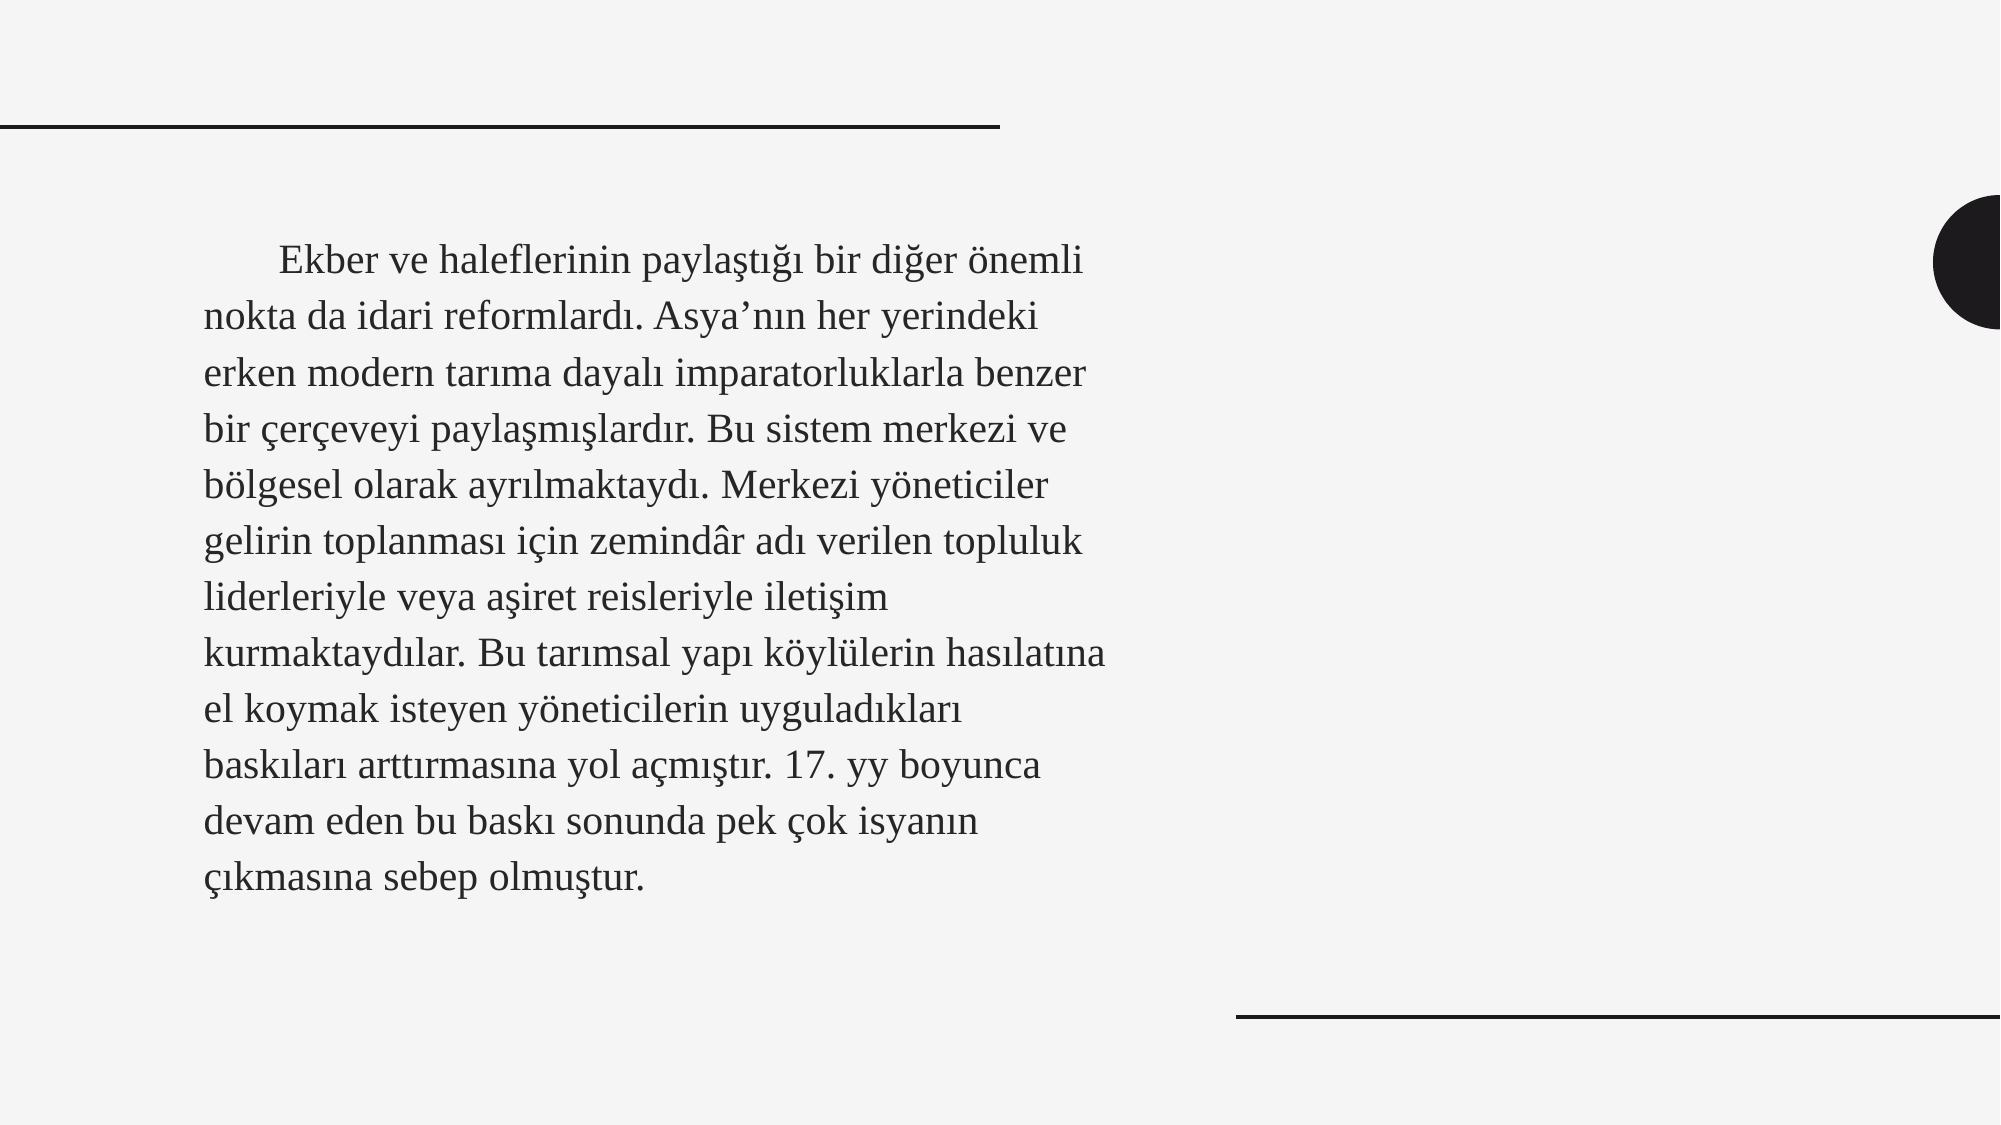

# Ekber ve haleflerinin paylaştığı bir diğer önemli nokta da idari reformlardı. Asya’nın her yerindeki erken modern tarıma dayalı imparatorluklarla benzer bir çerçeveyi paylaşmışlardır. Bu sistem merkezi ve bölgesel olarak ayrılmaktaydı. Merkezi yöneticiler gelirin toplanması için zemindâr adı verilen topluluk liderleriyle veya aşiret reisleriyle iletişim kurmaktaydılar. Bu tarımsal yapı köylülerin hasılatına el koymak isteyen yöneticilerin uyguladıkları baskıları arttırmasına yol açmıştır. 17. yy boyunca devam eden bu baskı sonunda pek çok isyanın çıkmasına sebep olmuştur.